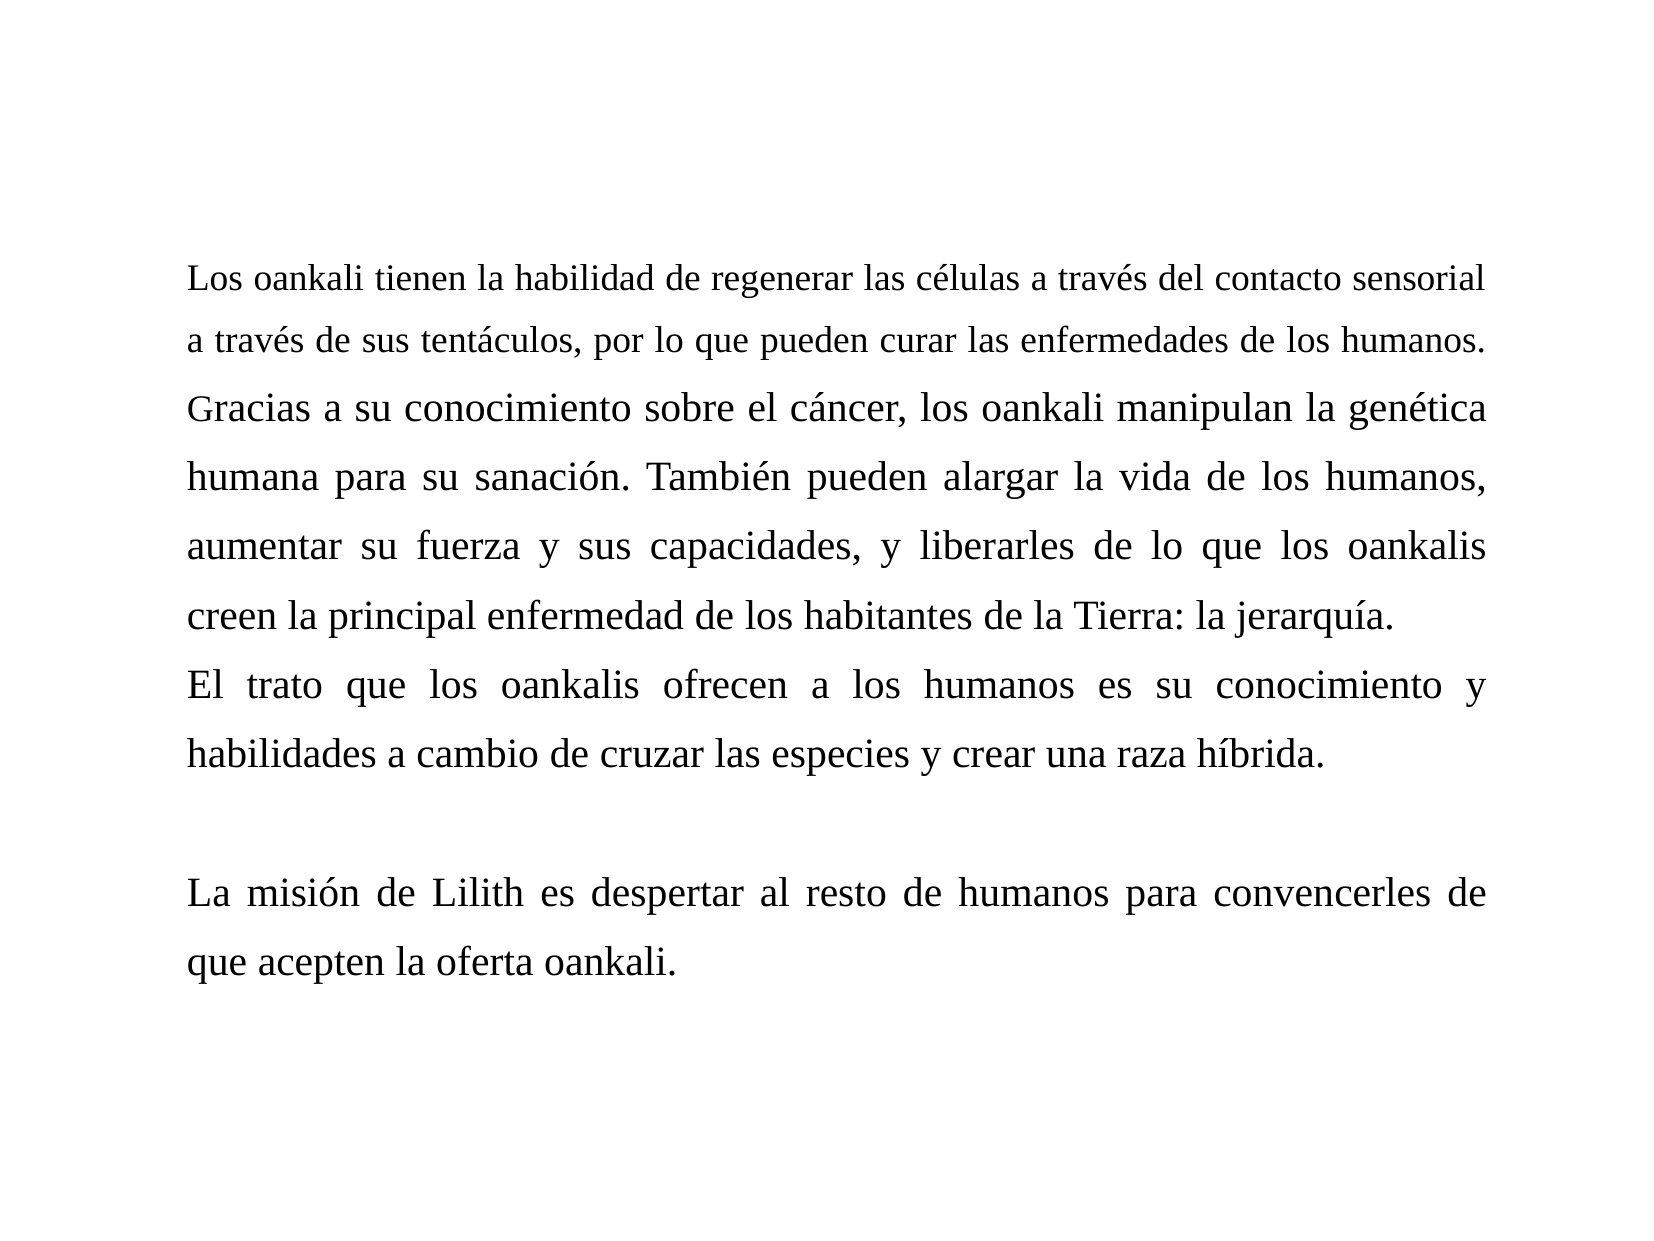

Los oankali tienen la habilidad de regenerar las células a través del contacto sensorial a través de sus tentáculos, por lo que pueden curar las enfermedades de los humanos. Gracias a su conocimiento sobre el cáncer, los oankali manipulan la genética humana para su sanación. También pueden alargar la vida de los humanos, aumentar su fuerza y sus capacidades, y liberarles de lo que los oankalis creen la principal enfermedad de los habitantes de la Tierra: la jerarquía.
El trato que los oankalis ofrecen a los humanos es su conocimiento y habilidades a cambio de cruzar las especies y crear una raza híbrida.
La misión de Lilith es despertar al resto de humanos para convencerles de que acepten la oferta oankali.